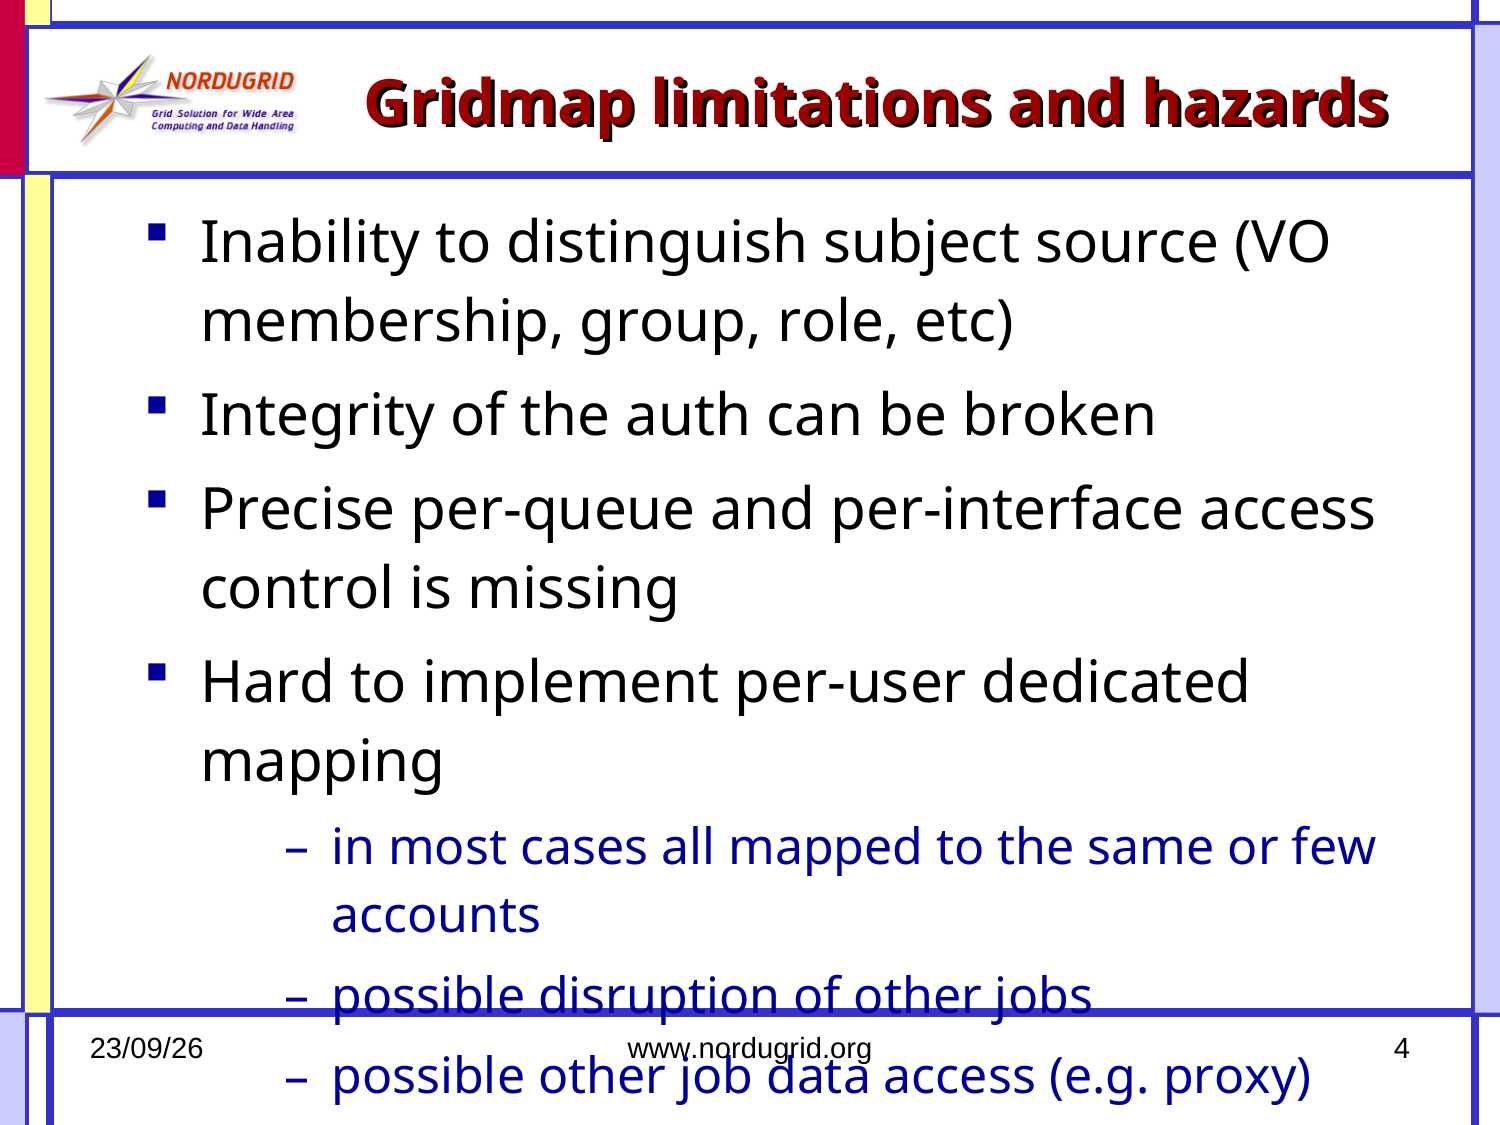

# Gridmap limitations and hazards
Inability to distinguish subject source (VO membership, group, role, etc)
Integrity of the auth can be broken
Precise per-queue and per-interface access control is missing
Hard to implement per-user dedicated mapping
in most cases all mapped to the same or few accounts
possible disruption of other jobs
possible other job data access (e.g. proxy)
www.nordugrid.org
4